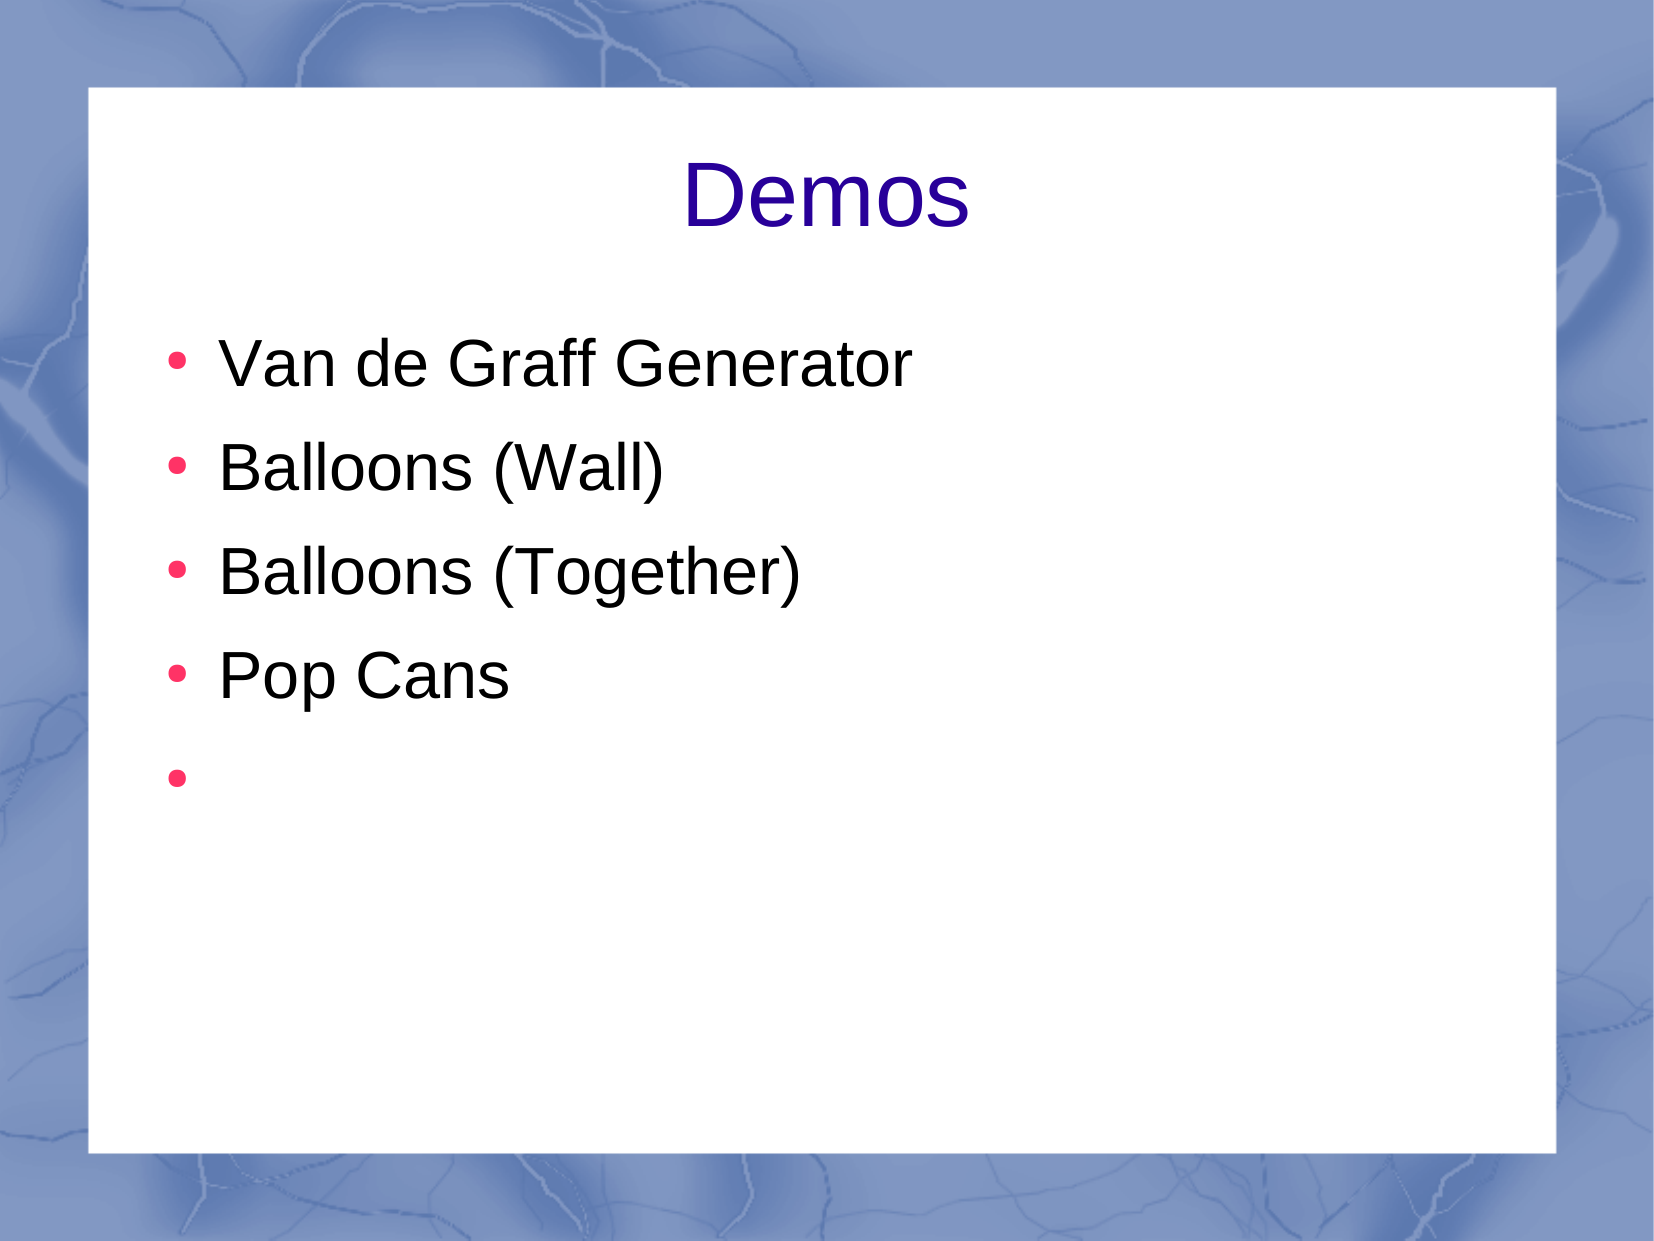

# Demos
Van de Graff Generator
Balloons (Wall)
Balloons (Together)
Pop Cans